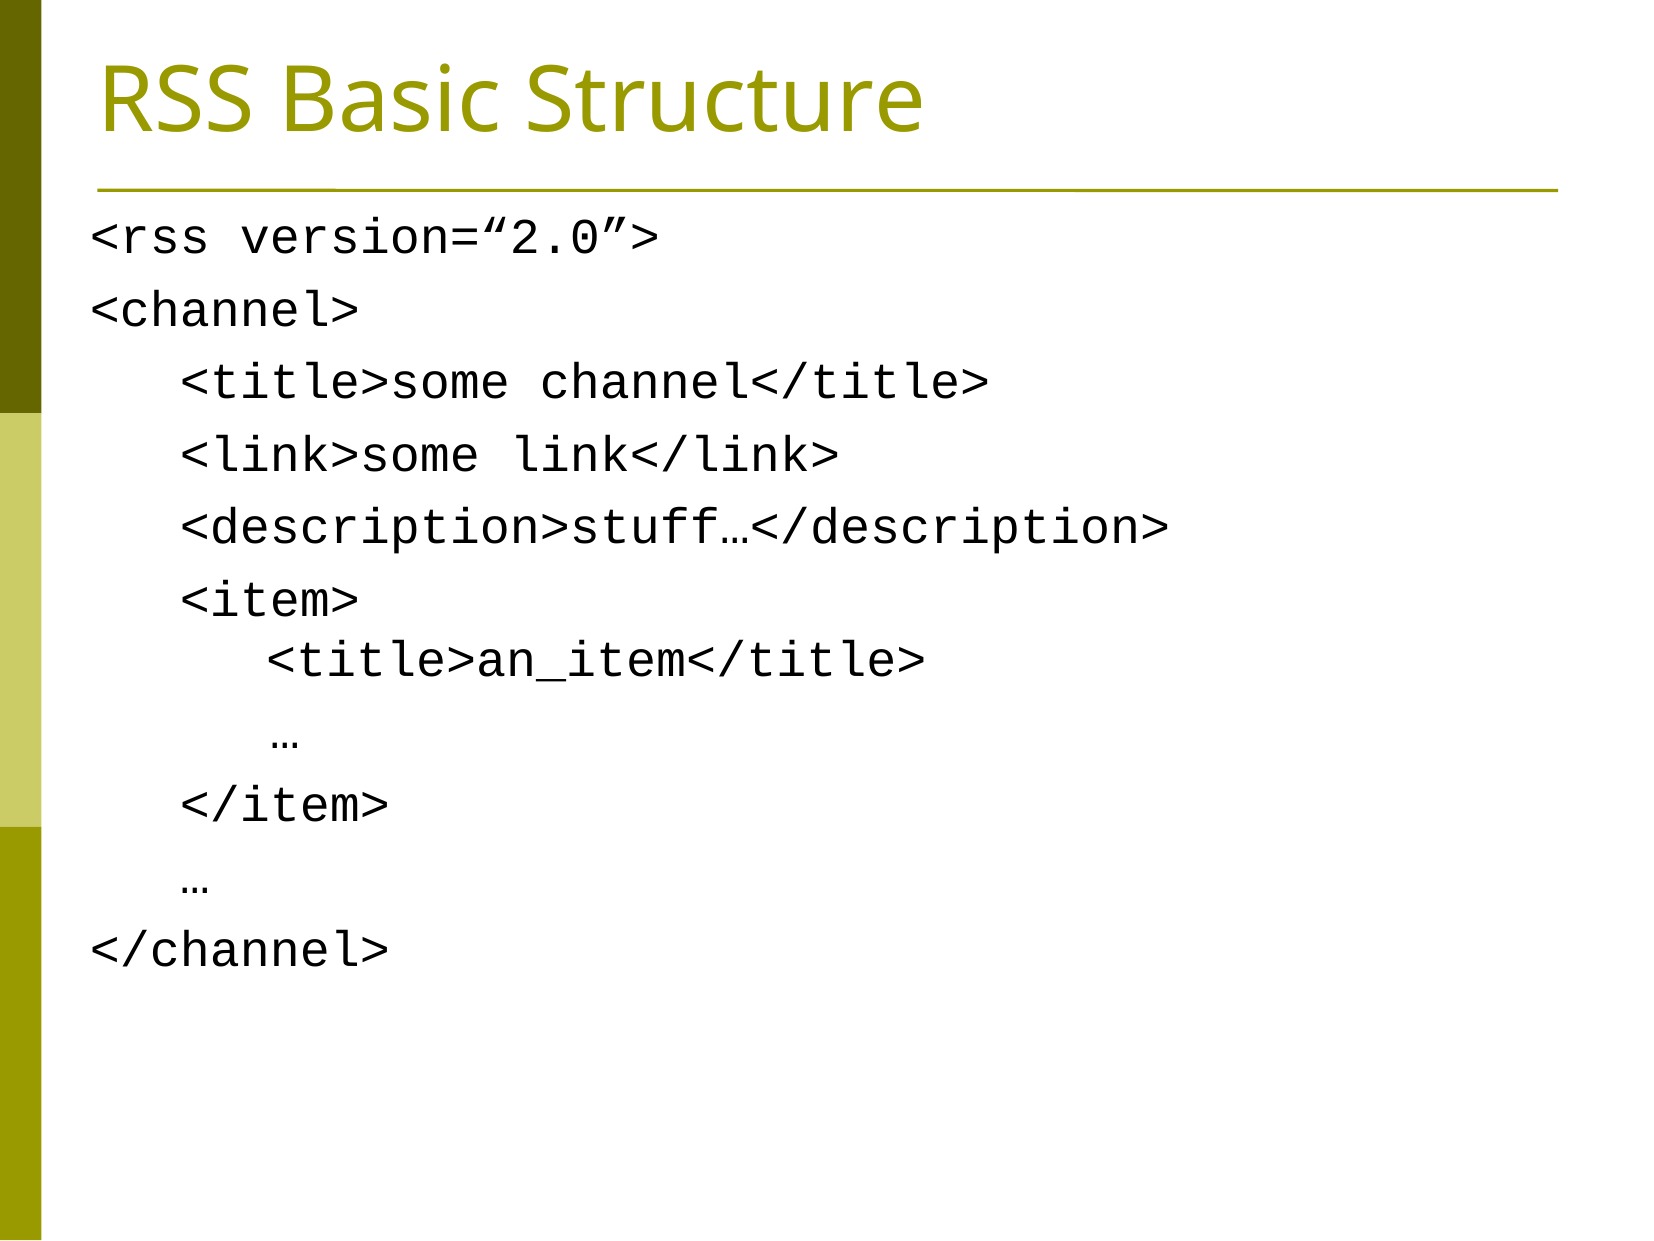

# RSS Basic Structure
<rss version=“2.0”>
<channel>
 <title>some channel</title>
 <link>some link</link>
 <description>stuff…</description>
 <item>
 <title>an_item</title>
 …
 </item>
 …
</channel>